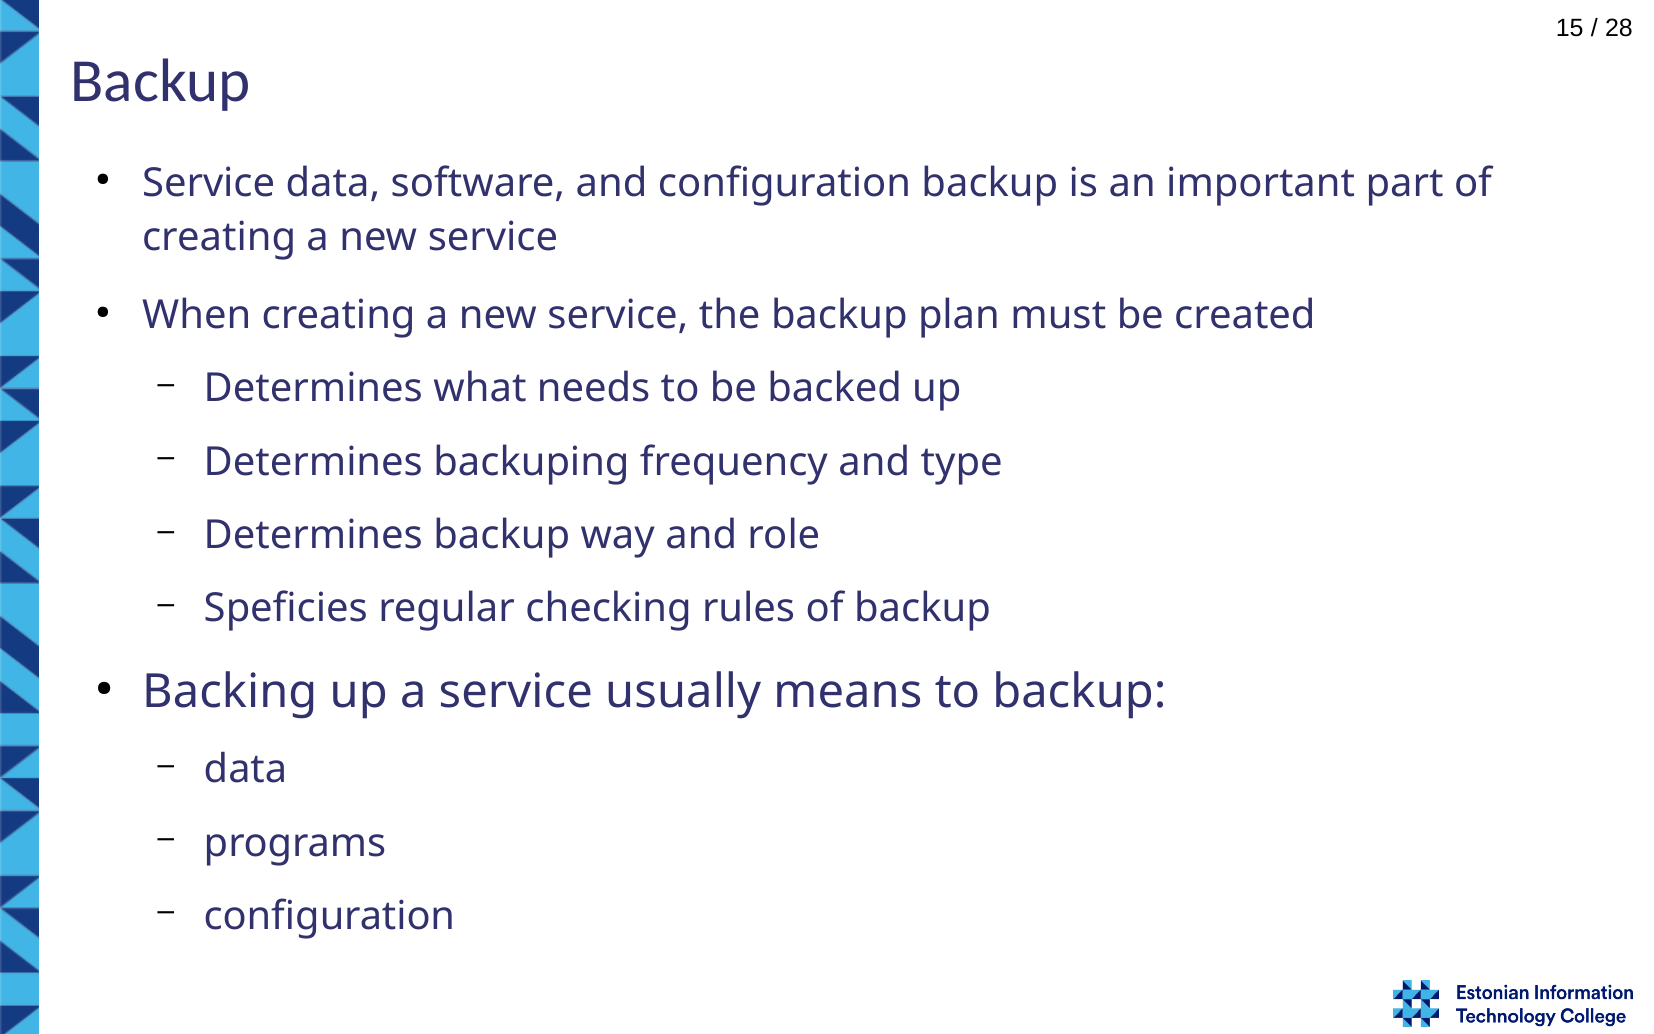

# Backup
Service data, software, and configuration backup is an important part of creating a new service
When creating a new service, the backup plan must be created
Determines what needs to be backed up
Determines backuping frequency and type
Determines backup way and role
Speficies regular checking rules of backup
Backing up a service usually means to backup:
data
programs
configuration